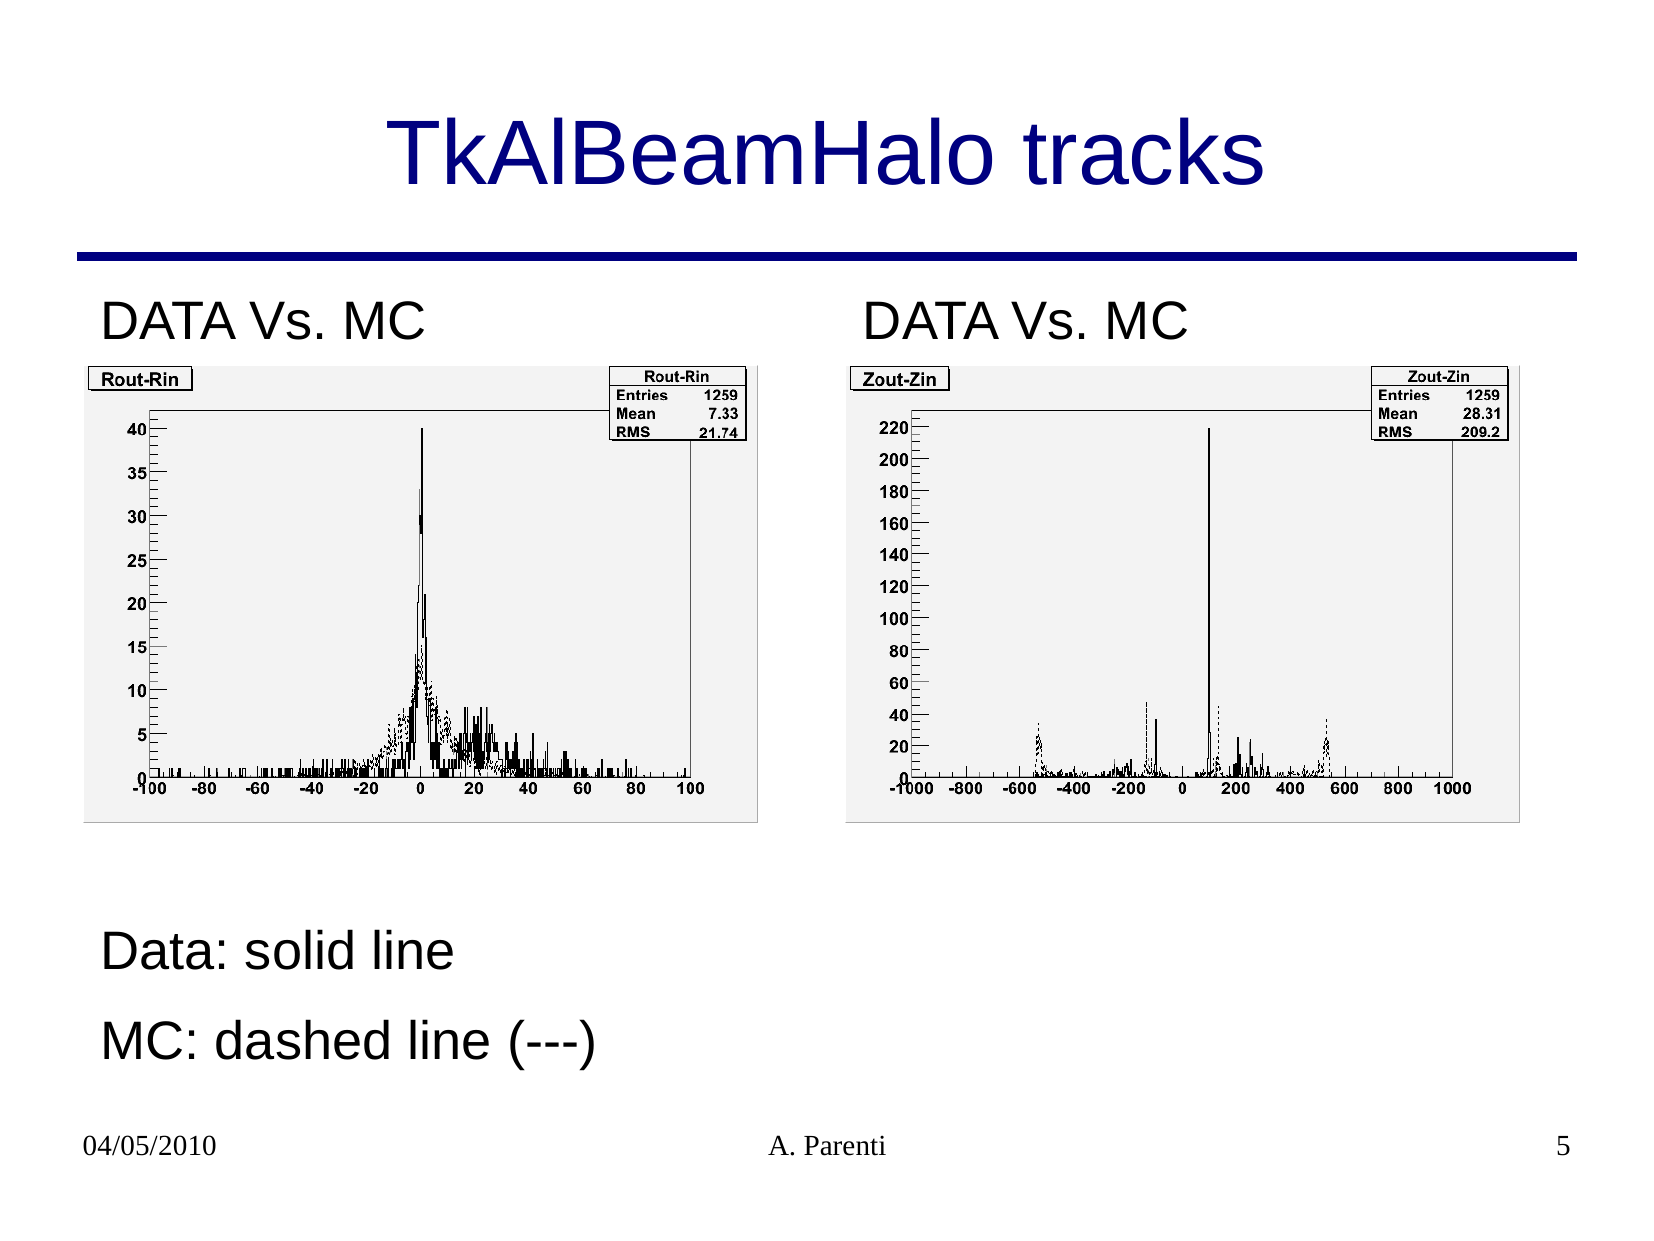

# TkAlBeamHalo tracks
DATA Vs. MC
Data: solid line
MC: dashed line (---)
DATA Vs. MC
5